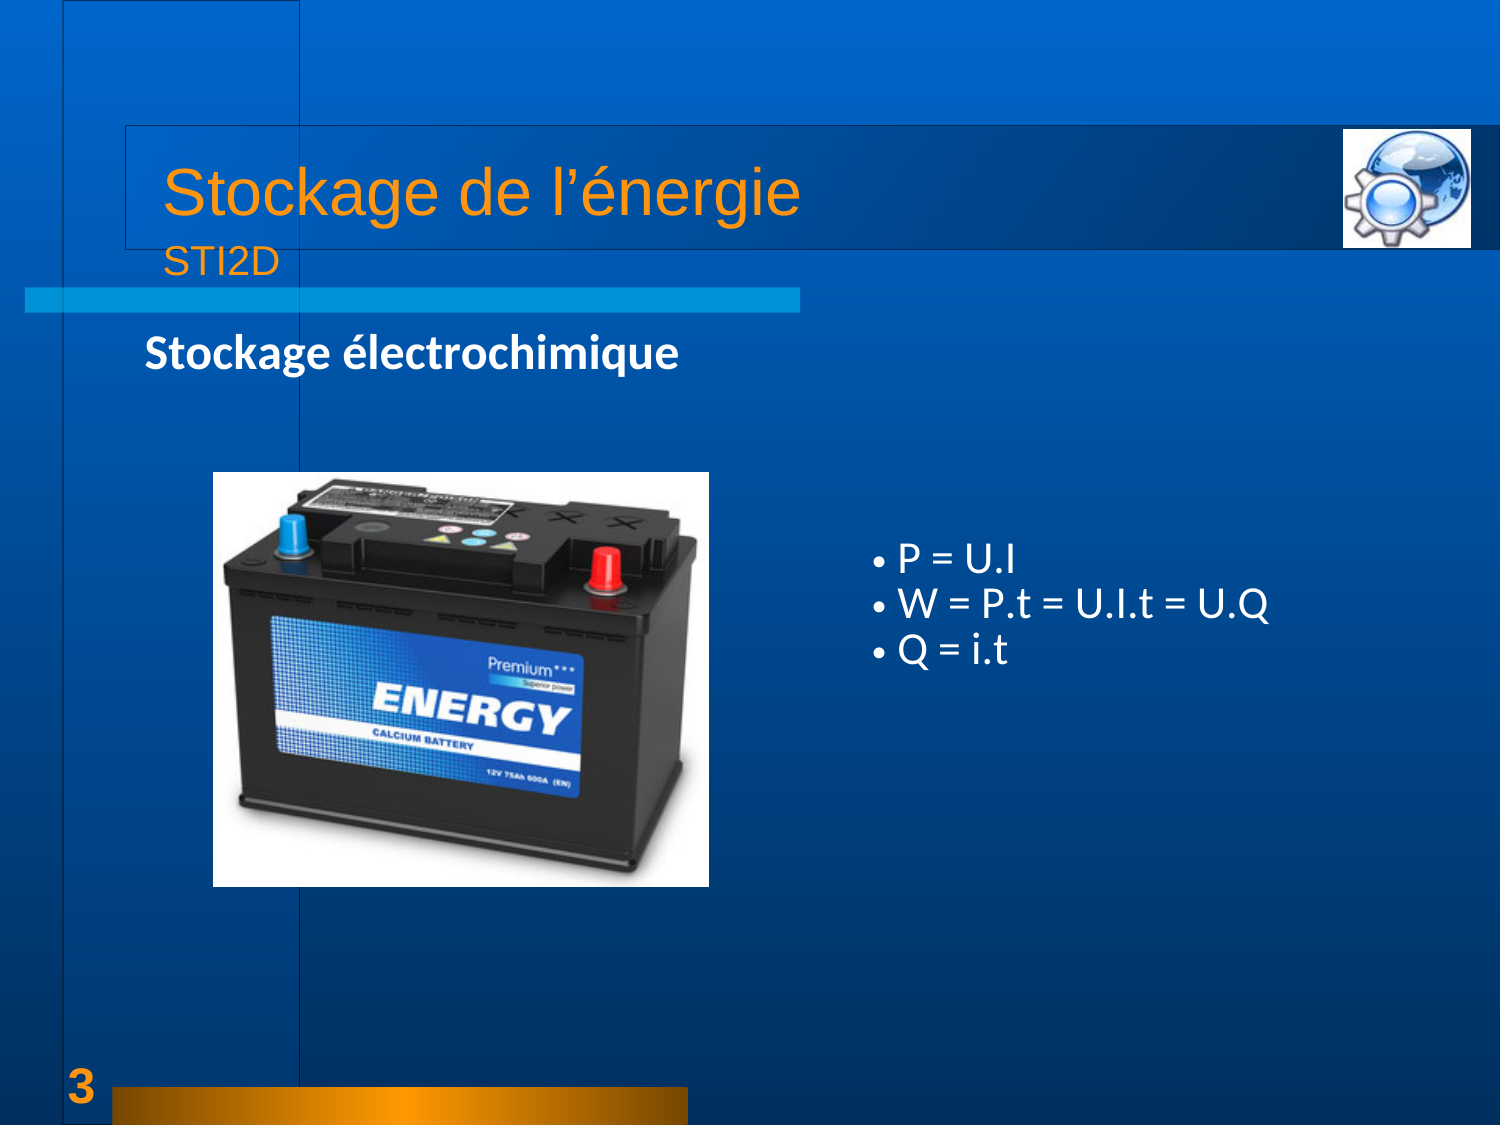

Stockage électrochimique
 P = U.I
 W = P.t = U.I.t = U.Q
 Q = i.t